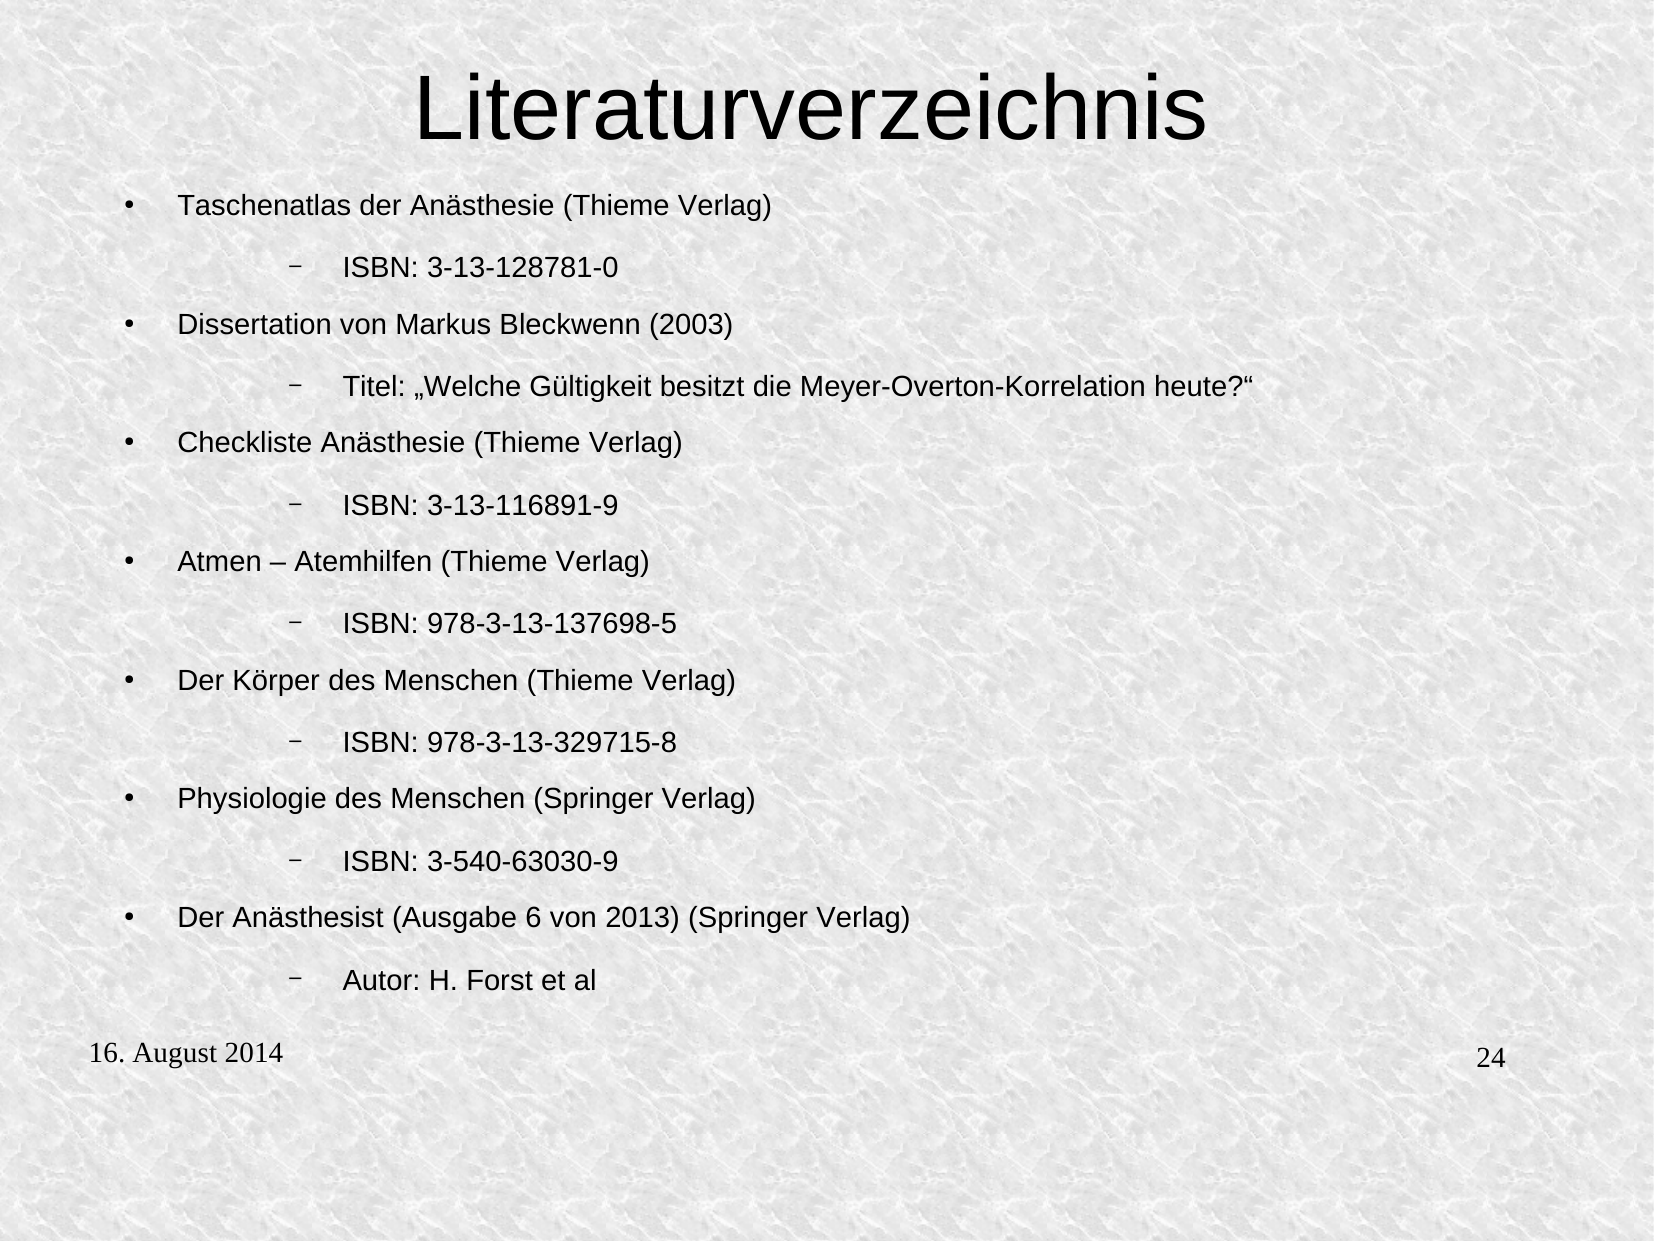

# Literaturverzeichnis
Taschenatlas der Anästhesie (Thieme Verlag)
ISBN: 3-13-128781-0
Dissertation von Markus Bleckwenn (2003)
Titel: „Welche Gültigkeit besitzt die Meyer-Overton-Korrelation heute?“
Checkliste Anästhesie (Thieme Verlag)
ISBN: 3-13-116891-9
Atmen – Atemhilfen (Thieme Verlag)
ISBN: 978-3-13-137698-5
Der Körper des Menschen (Thieme Verlag)
ISBN: 978-3-13-329715-8
Physiologie des Menschen (Springer Verlag)
ISBN: 3-540-63030-9
Der Anästhesist (Ausgabe 6 von 2013) (Springer Verlag)
Autor: H. Forst et al
16. August 2014
24